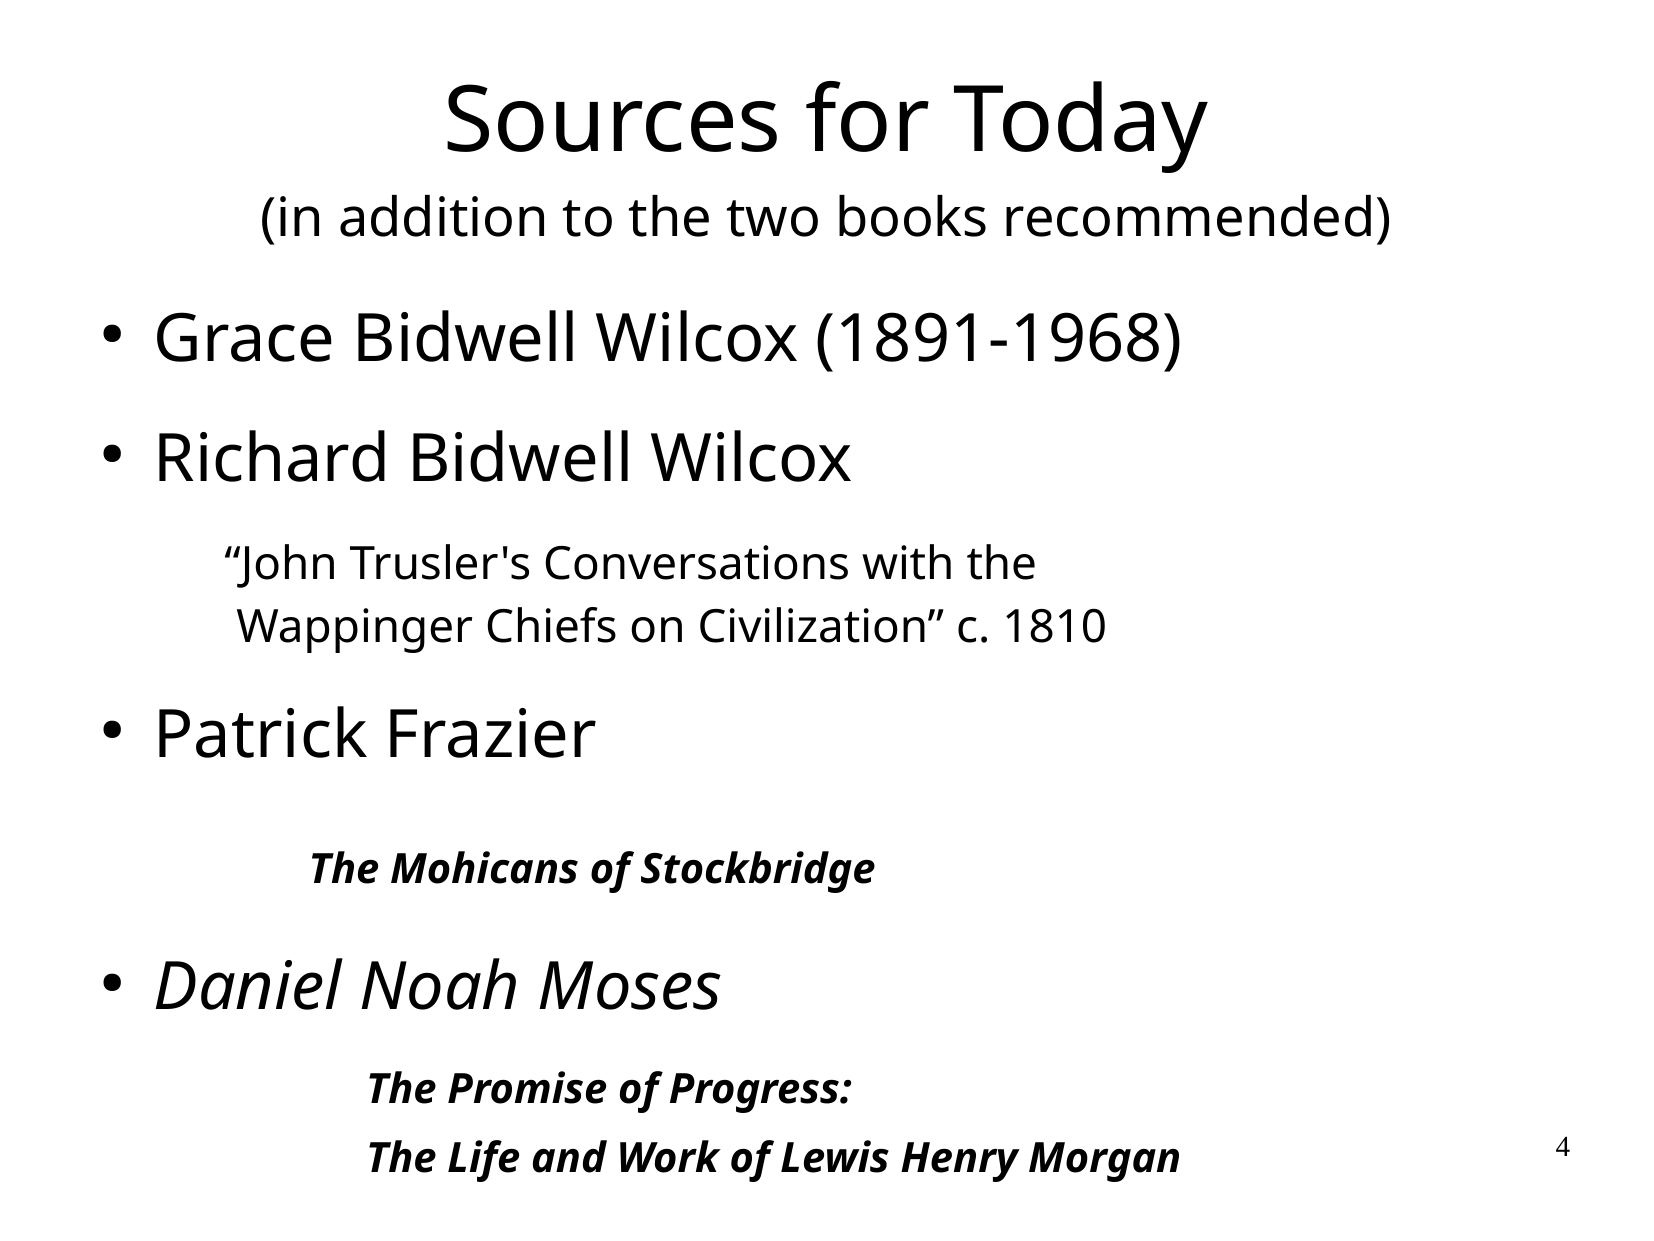

# Sources for Today (in addition to the two books recommended)
Grace Bidwell Wilcox (1891-1968)
Richard Bidwell Wilcox
“John Trusler's Conversations with the
 Wappinger Chiefs on Civilization” c. 1810
Patrick Frazier
 The Mohicans of Stockbridge
Daniel Noah Moses
The Promise of Progress:
The Life and Work of Lewis Henry Morgan
4